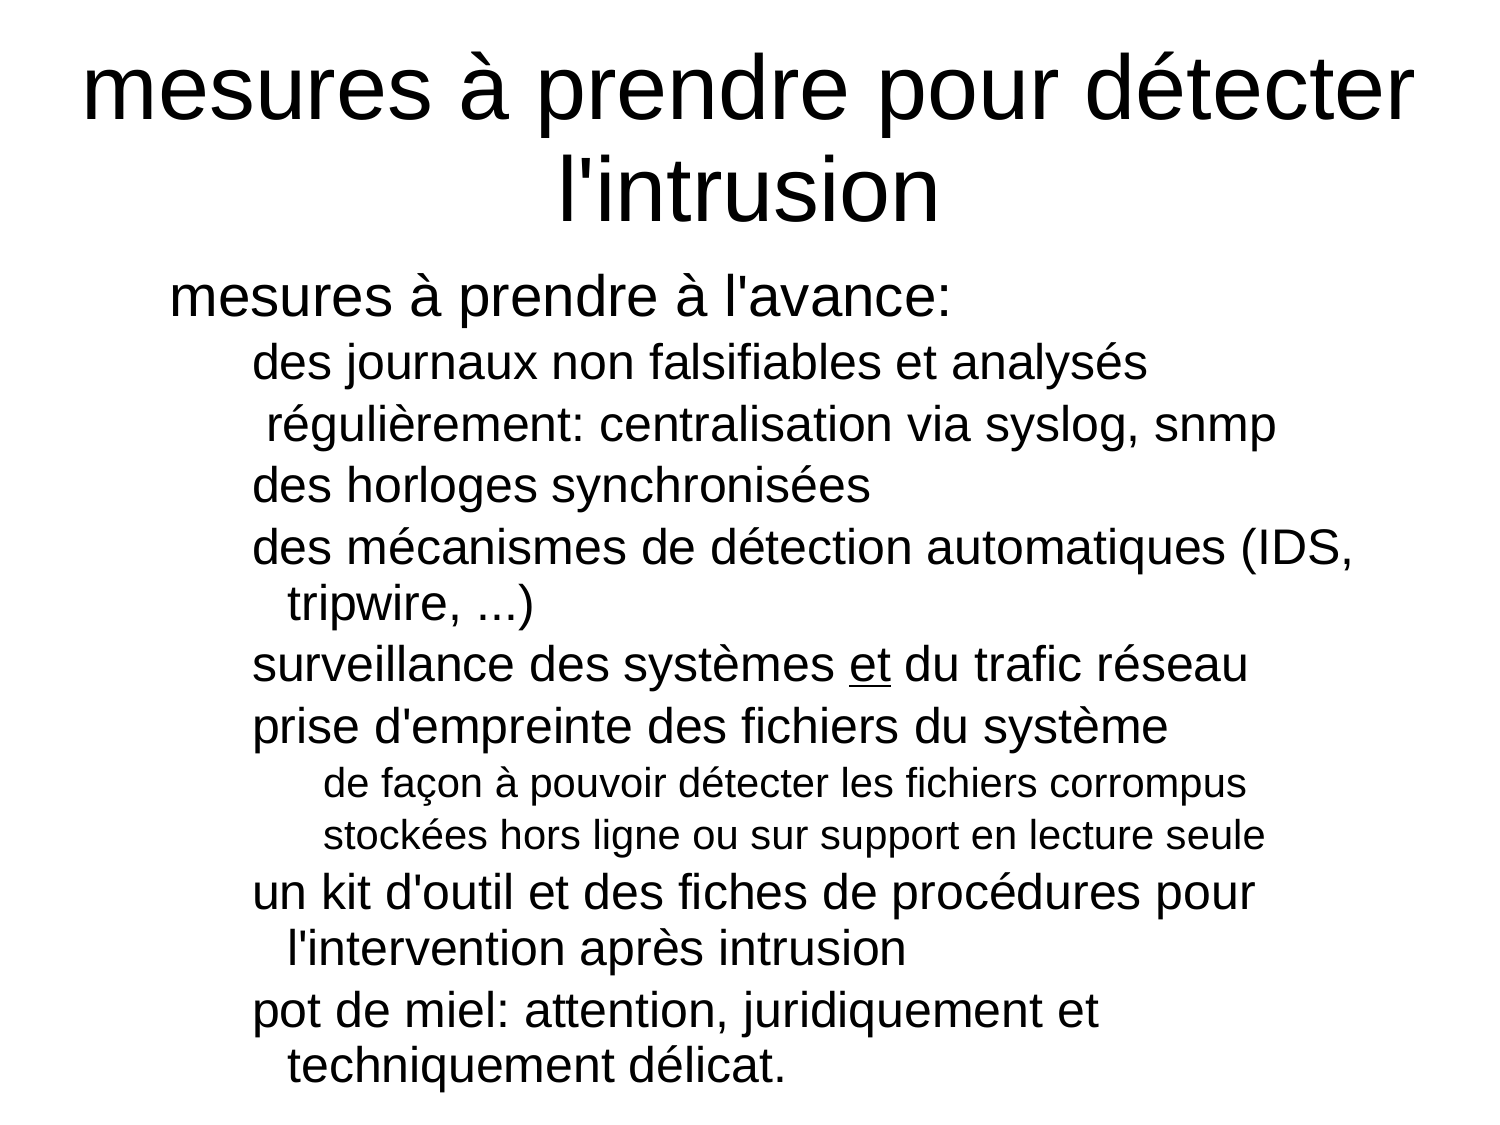

# mesures à prendre pour détecter l'intrusion
mesures à prendre à l'avance:
des journaux non falsifiables et analysés
 régulièrement: centralisation via syslog, snmp
des horloges synchronisées
des mécanismes de détection automatiques (IDS, tripwire, ...)
surveillance des systèmes et du trafic réseau
prise d'empreinte des fichiers du système
de façon à pouvoir détecter les fichiers corrompus
stockées hors ligne ou sur support en lecture seule
un kit d'outil et des fiches de procédures pour l'intervention après intrusion
pot de miel: attention, juridiquement et techniquement délicat.